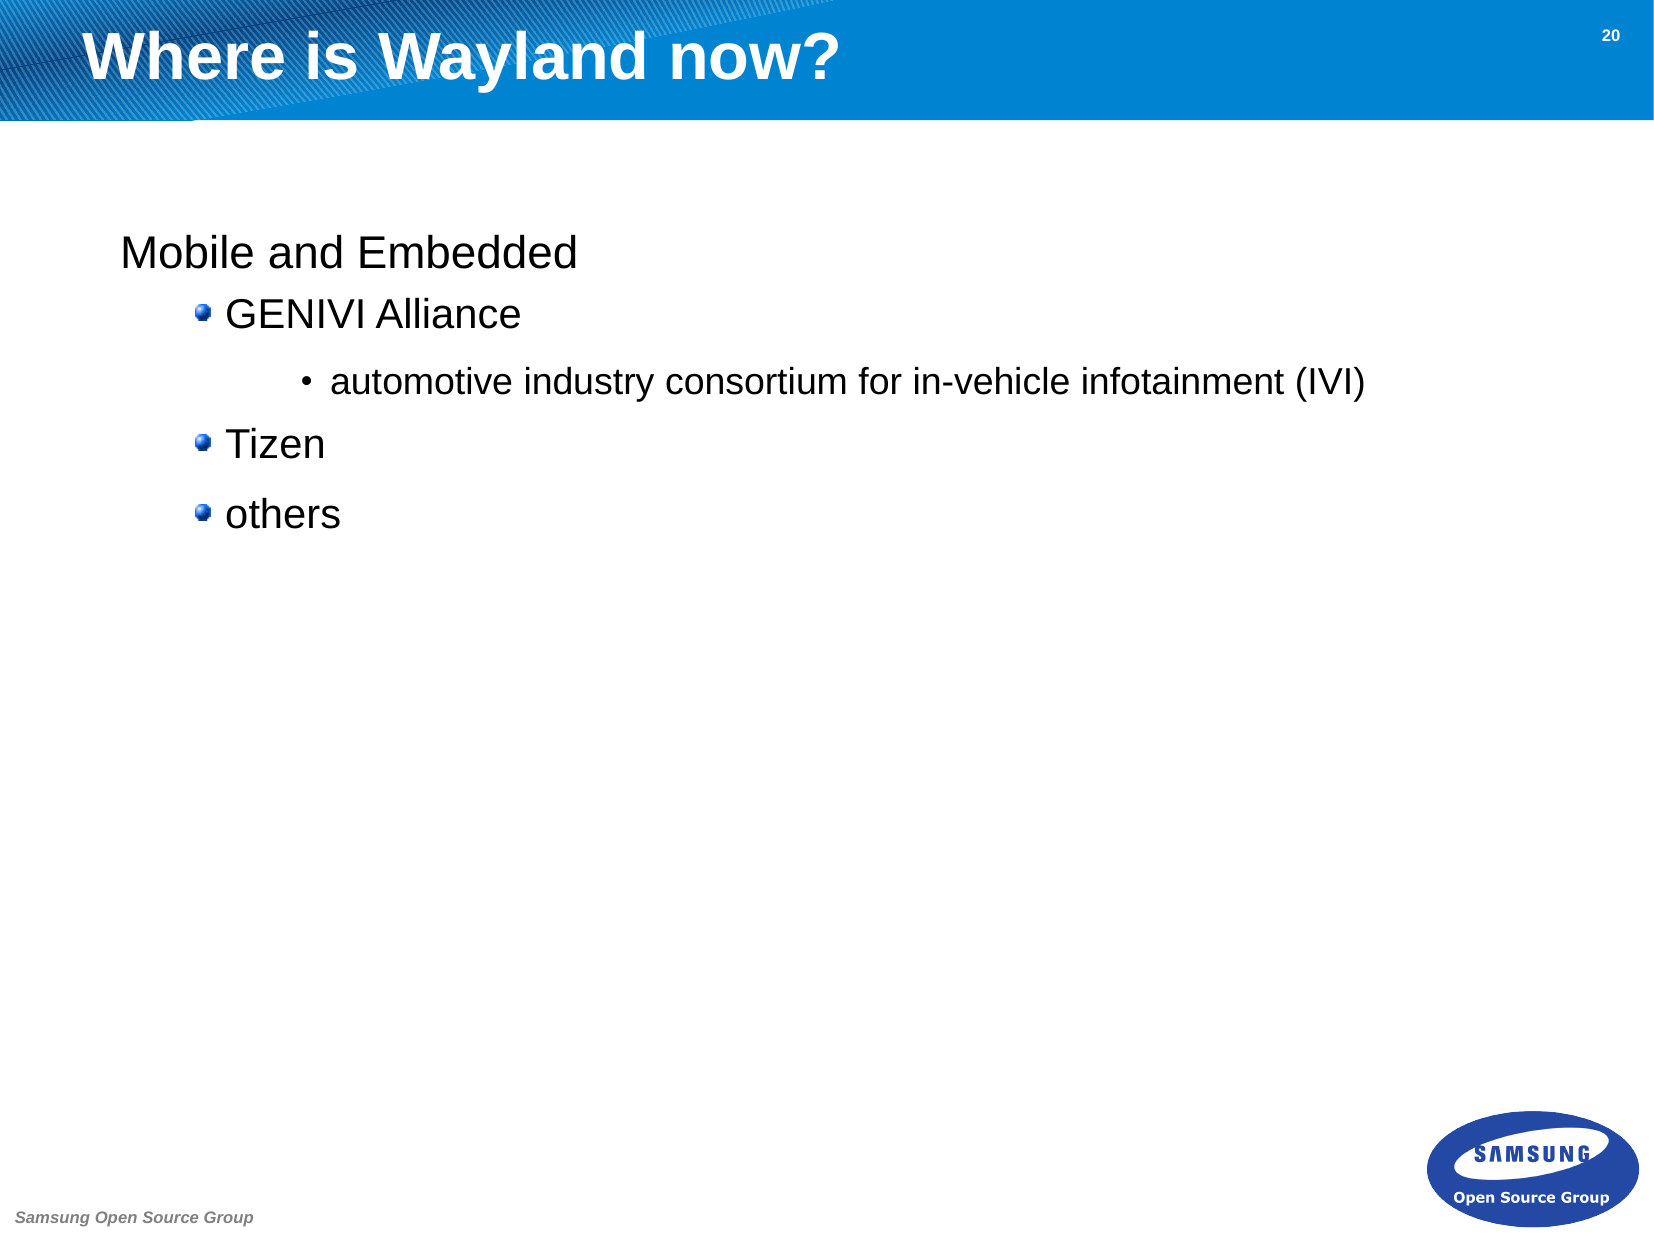

# Where is Wayland now?
Mobile and Embedded
GENIVI Alliance
automotive industry consortium for in-vehicle infotainment (IVI)
Tizen
others